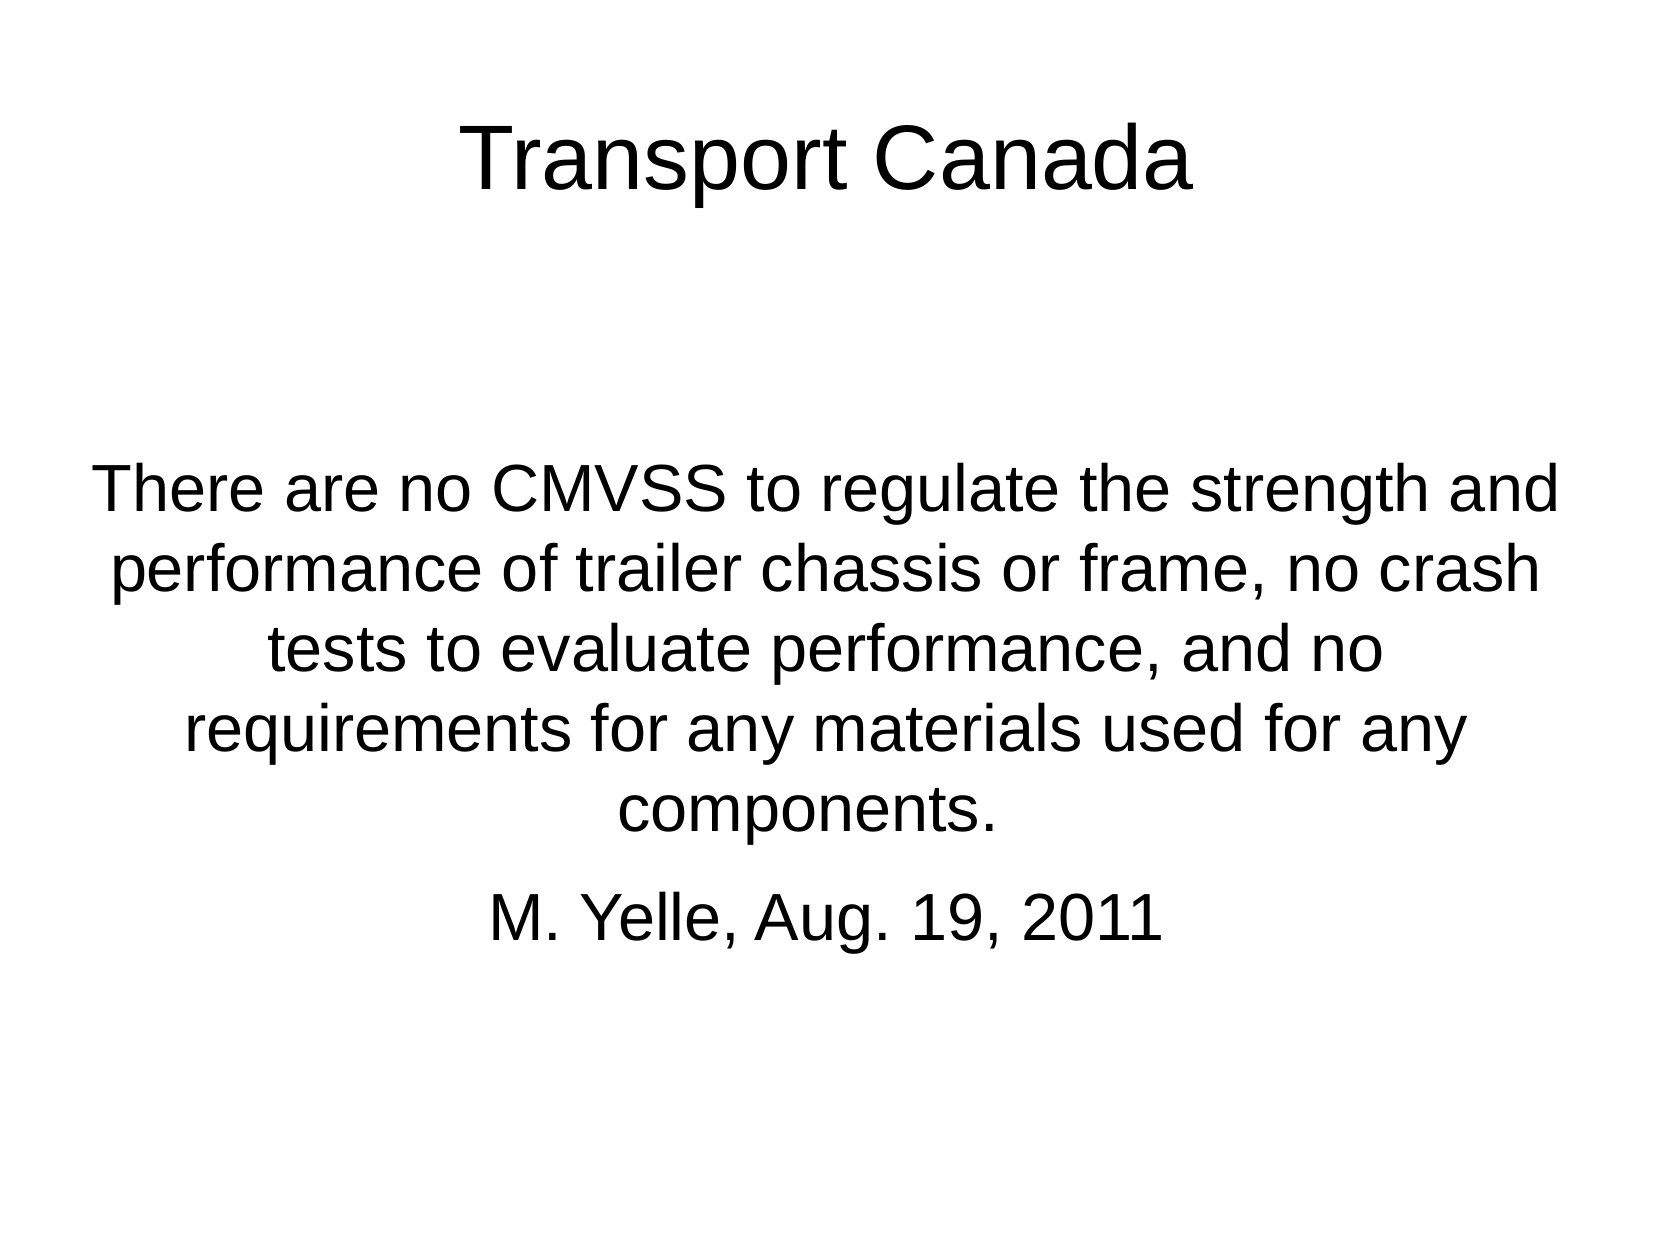

# Transport Canada
There are no CMVSS to regulate the strength and performance of trailer chassis or frame, no crash tests to evaluate performance, and no requirements for any materials used for any components.
M. Yelle, Aug. 19, 2011